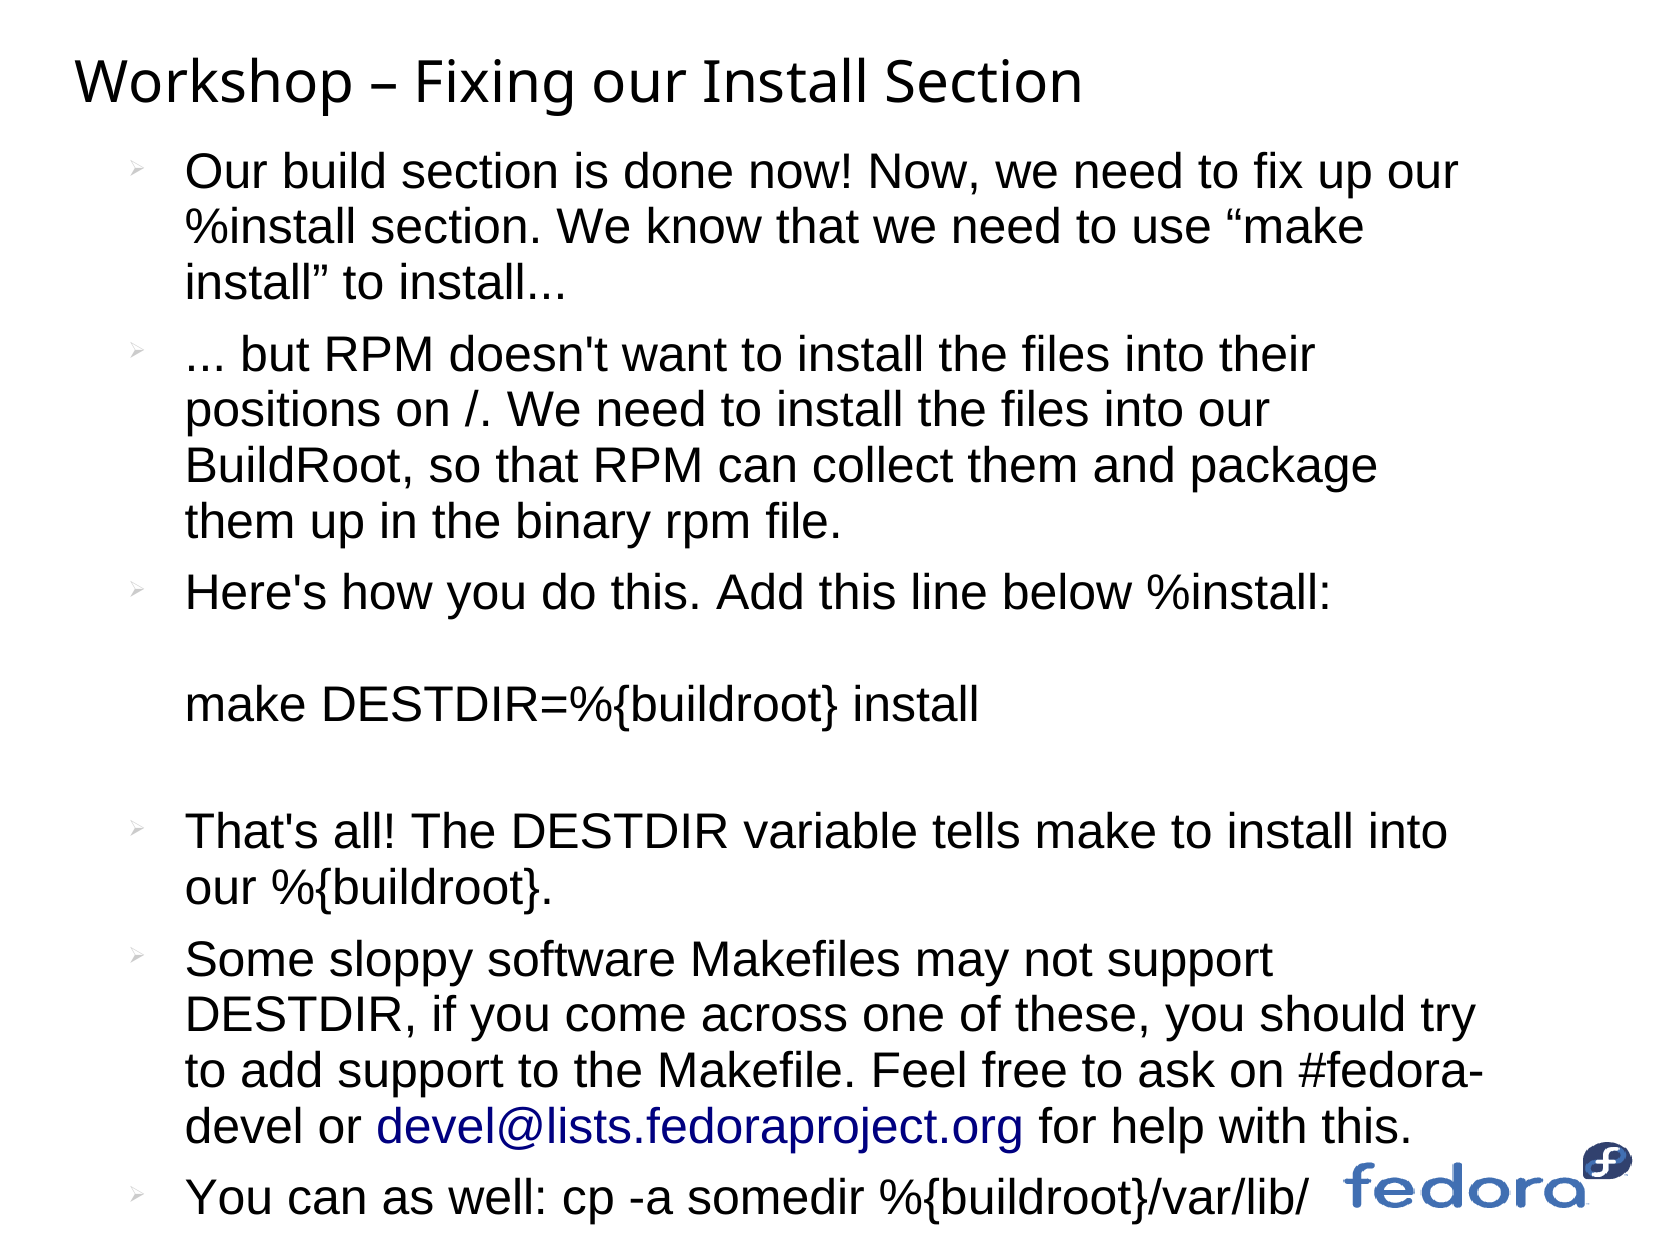

# Workshop – Fixing our Install Section
Our build section is done now! Now, we need to fix up our %install section. We know that we need to use “make install” to install...
... but RPM doesn't want to install the files into their positions on /. We need to install the files into our BuildRoot, so that RPM can collect them and package them up in the binary rpm file.
Here's how you do this. Add this line below %install:
make DESTDIR=%{buildroot} install
That's all! The DESTDIR variable tells make to install into our %{buildroot}.
Some sloppy software Makefiles may not support DESTDIR, if you come across one of these, you should try to add support to the Makefile. Feel free to ask on #fedora-devel or devel@lists.fedoraproject.org for help with this.
You can as well: cp -a somedir %{buildroot}/var/lib/